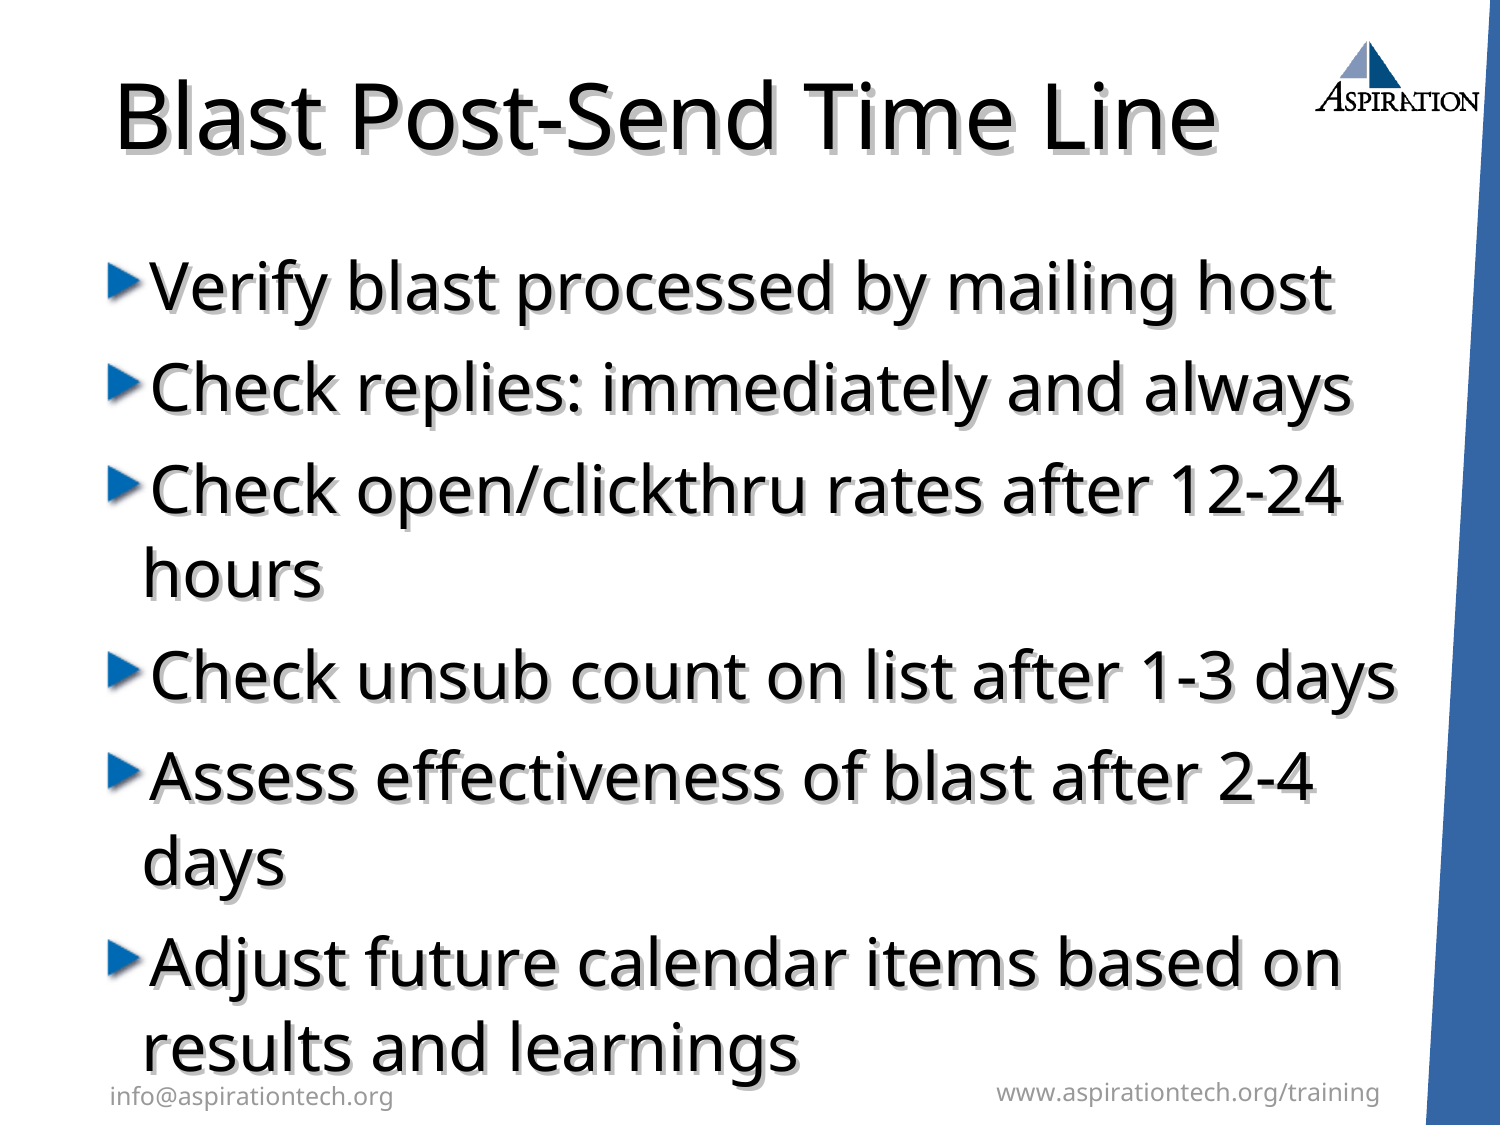

# Blast Post-Send Time Line
Verify blast processed by mailing host
Check replies: immediately and always
Check open/clickthru rates after 12-24 hours
Check unsub count on list after 1-3 days
Assess effectiveness of blast after 2-4 days
Adjust future calendar items based on results and learnings